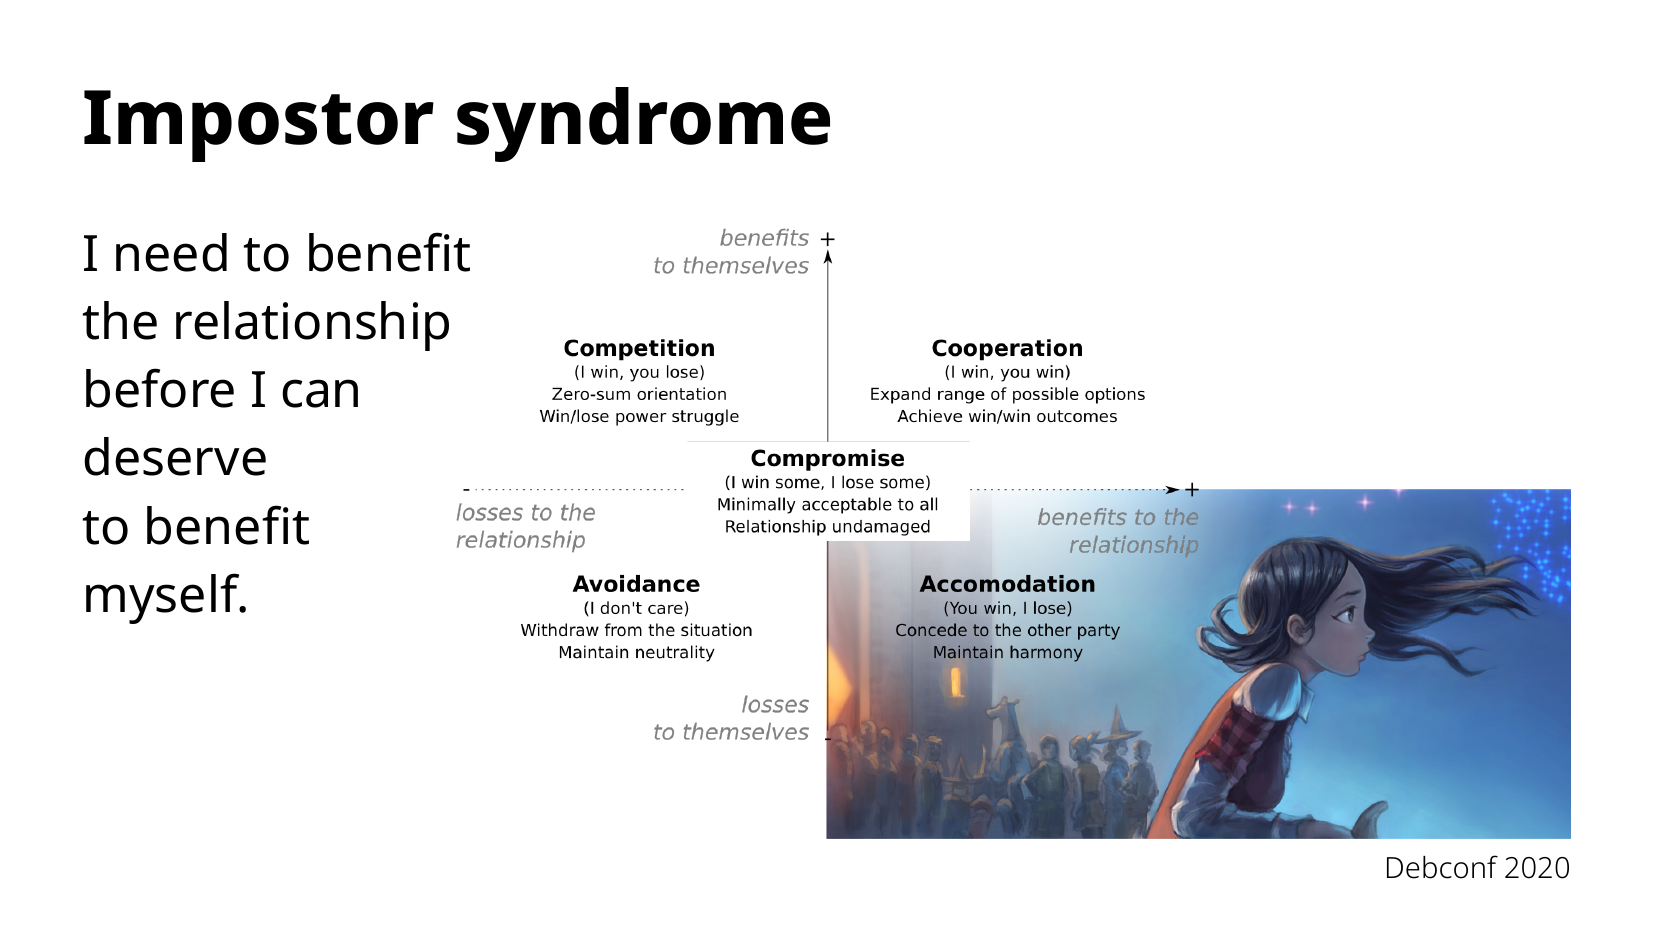

# Impostor syndrome
I need to benefit
the relationship
before I can
deserve
to benefit
myself.
Debconf 2020